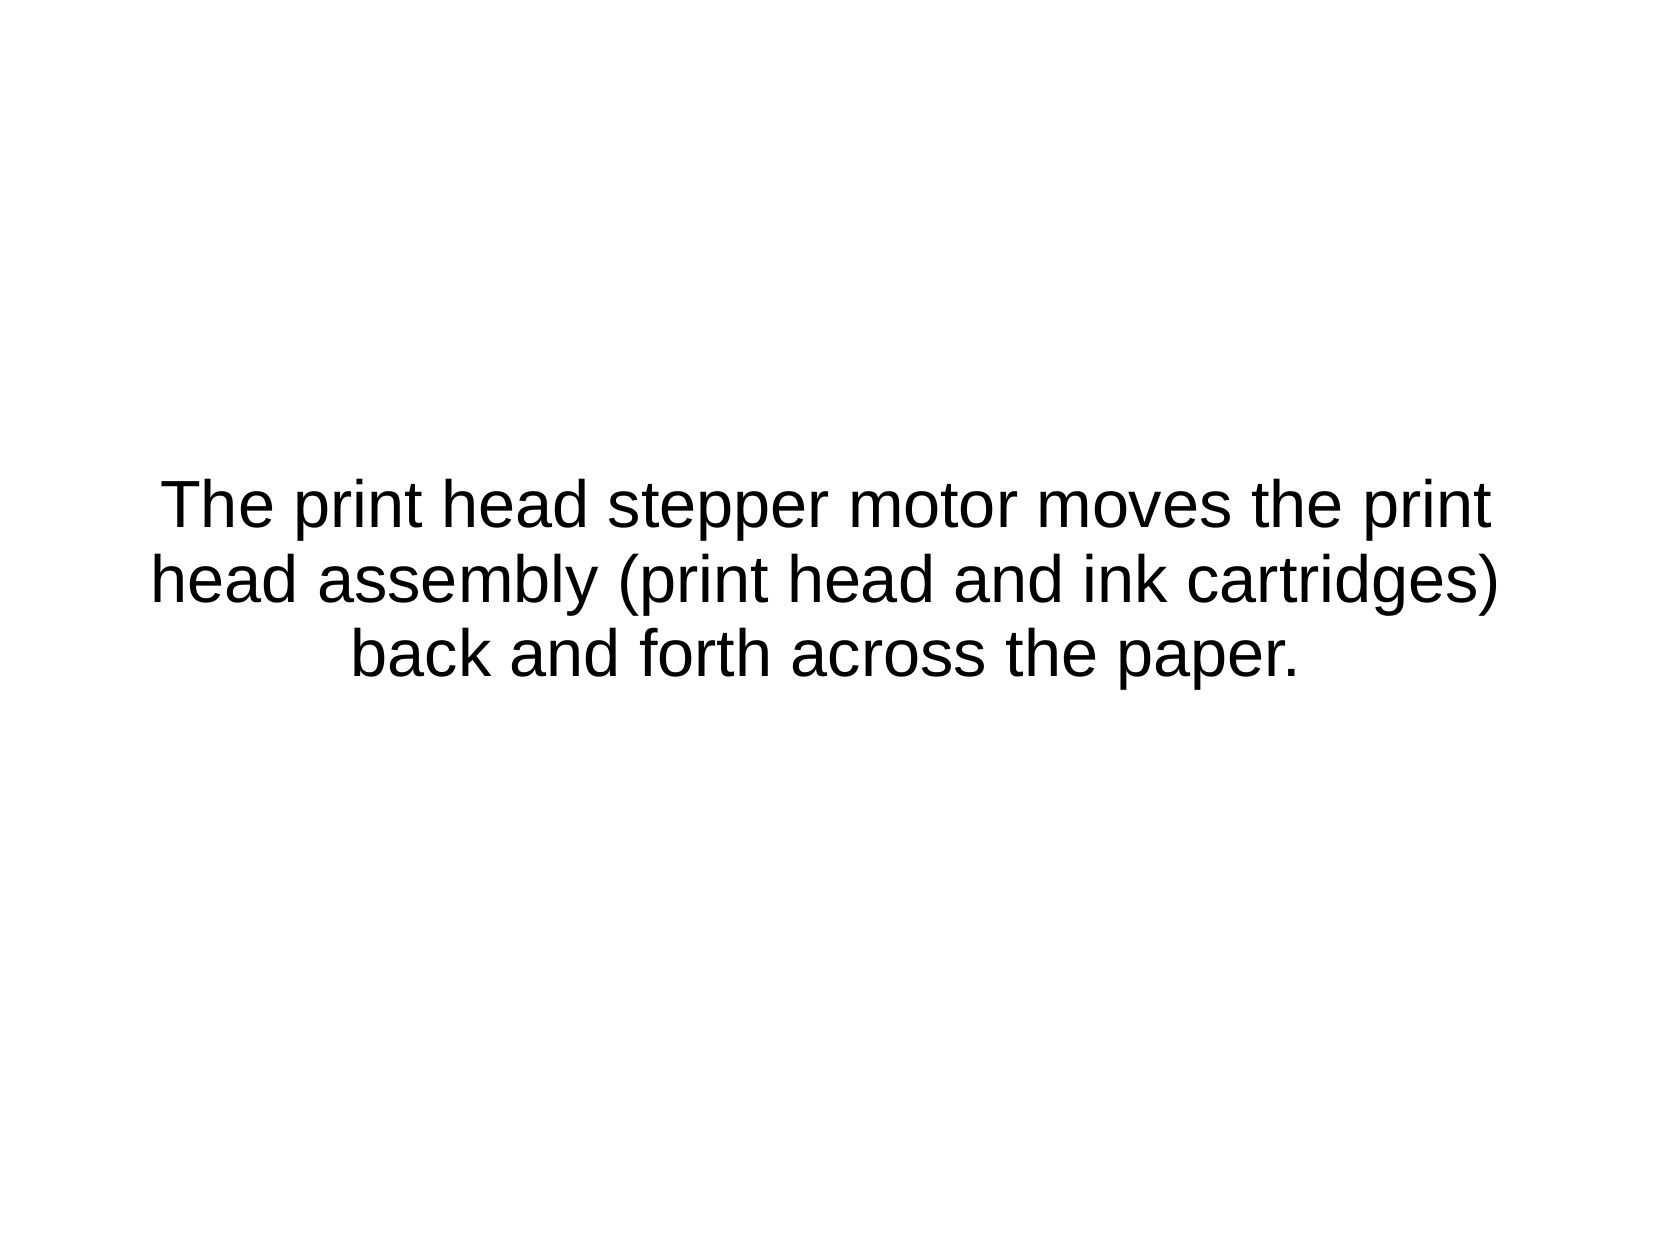

# The print head stepper motor moves the print head assembly (print head and ink cartridges) back and forth across the paper.